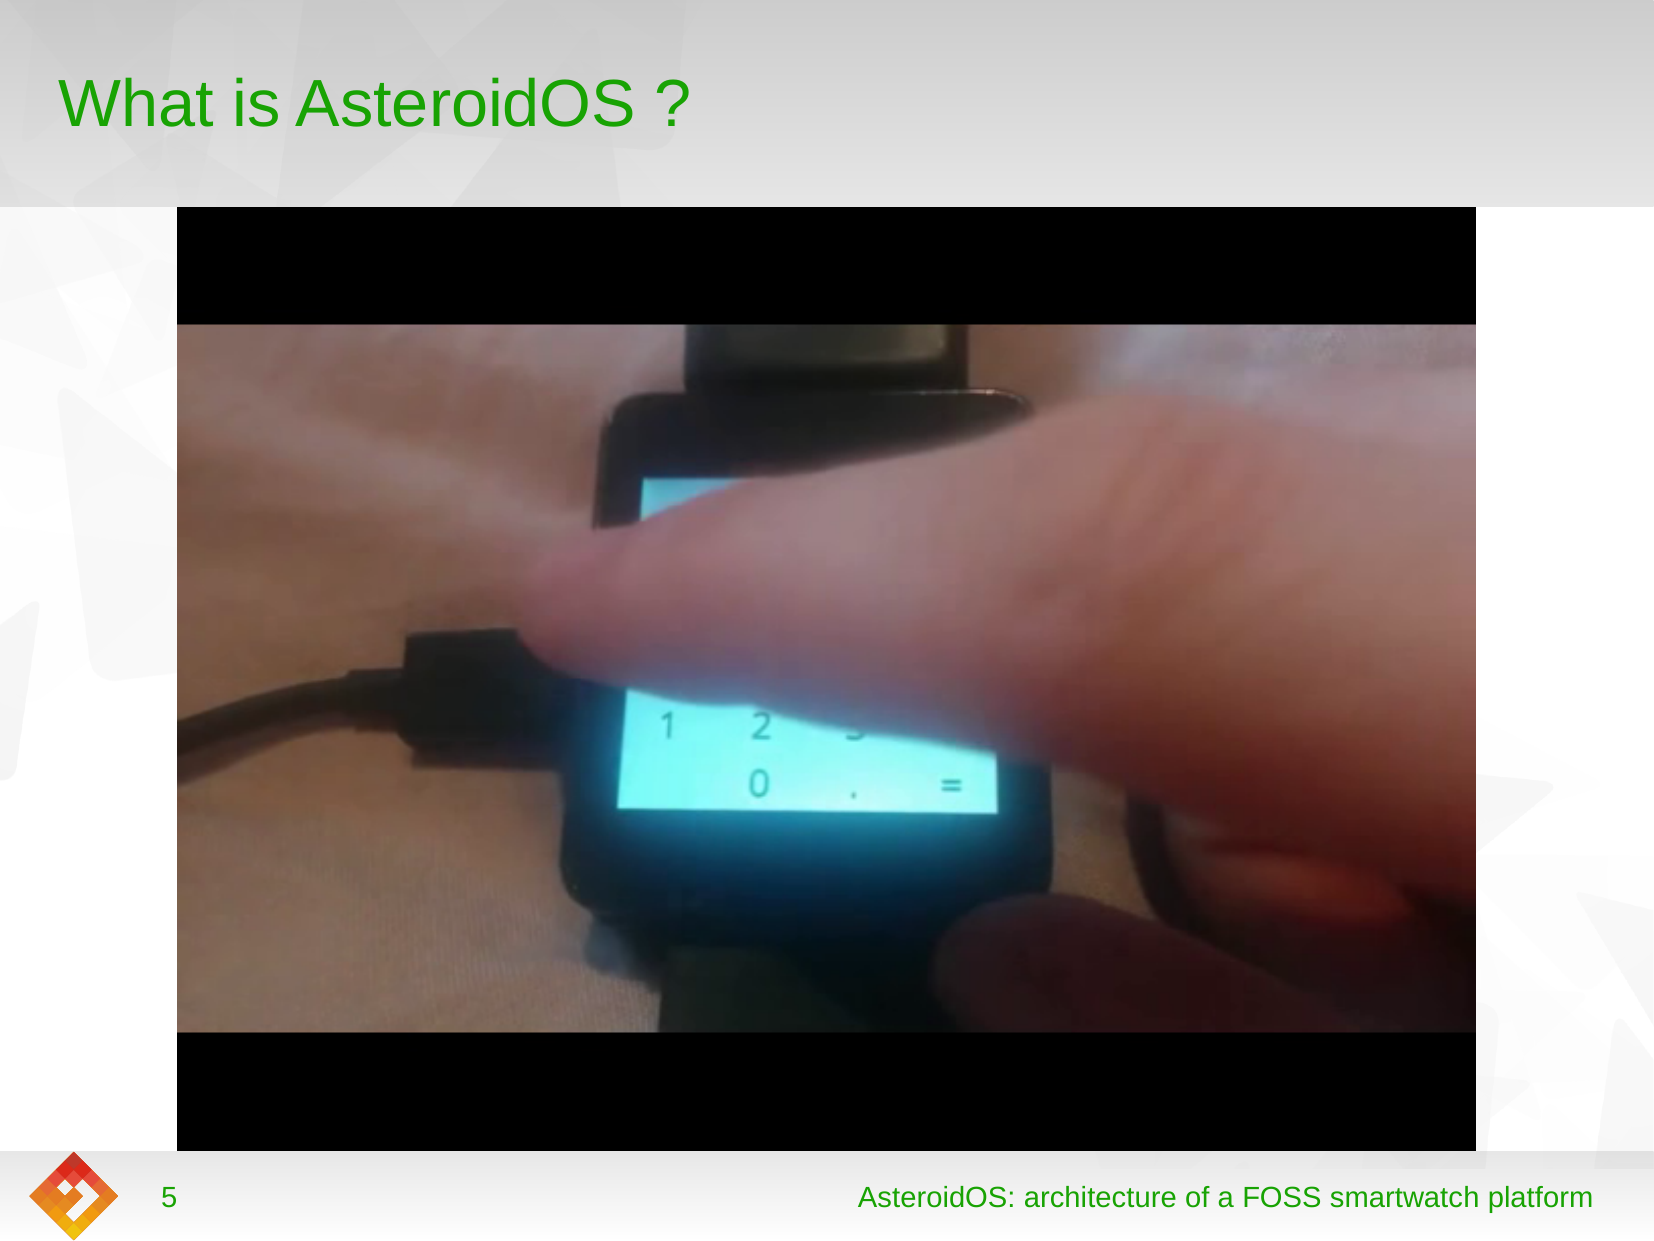

# What is AsteroidOS ?
5
AsteroidOS: architecture of a FOSS smartwatch platform